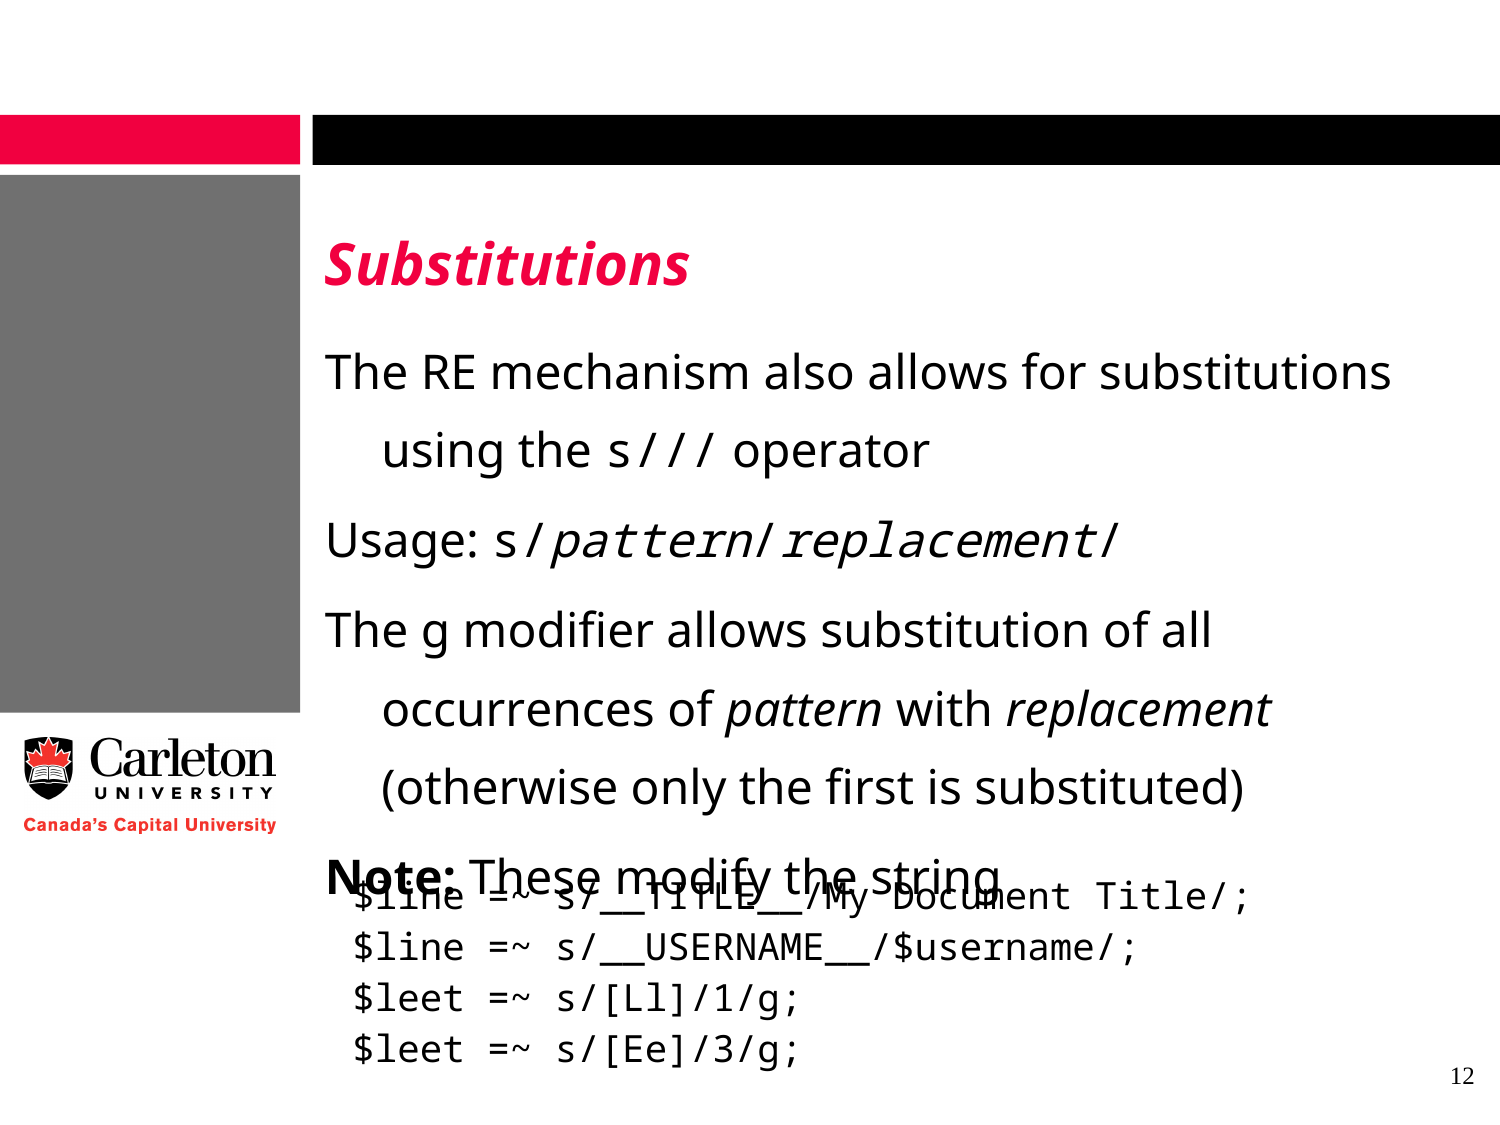

# Substitutions
The RE mechanism also allows for substitutions using the s/// operator
Usage: s/pattern/replacement/
The g modifier allows substitution of all occurrences of pattern with replacement (otherwise only the first is substituted)
Note: These modify the string
$line =~ s/__TITLE__/My Document Title/;
$line =~ s/__USERNAME__/$username/;
$leet =~ s/[Ll]/1/g;
$leet =~ s/[Ee]/3/g;
12